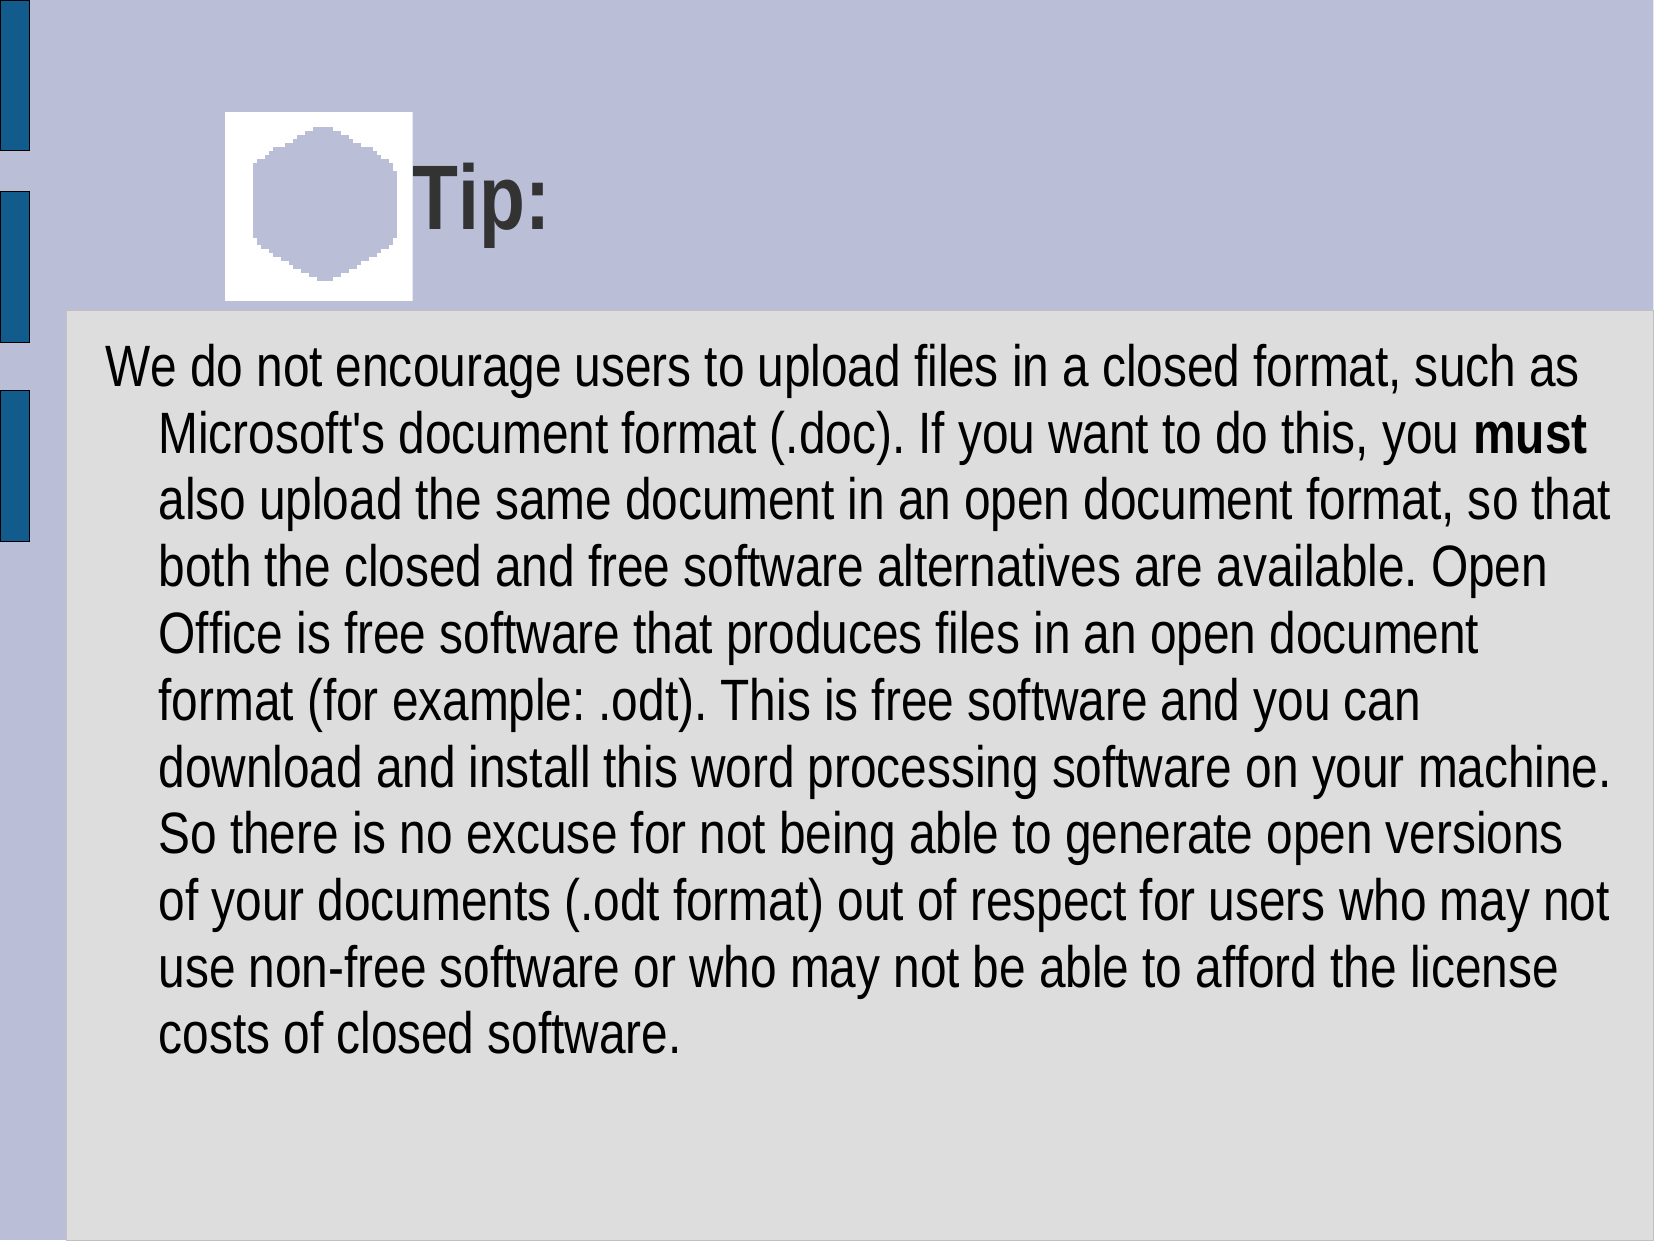

# Tip:
We do not encourage users to upload files in a closed format, such as Microsoft's document format (.doc). If you want to do this, you must also upload the same document in an open document format, so that both the closed and free software alternatives are available. Open Office is free software that produces files in an open document format (for example: .odt). This is free software and you can download and install this word processing software on your machine. So there is no excuse for not being able to generate open versions of your documents (.odt format) out of respect for users who may not use non-free software or who may not be able to afford the license costs of closed software.